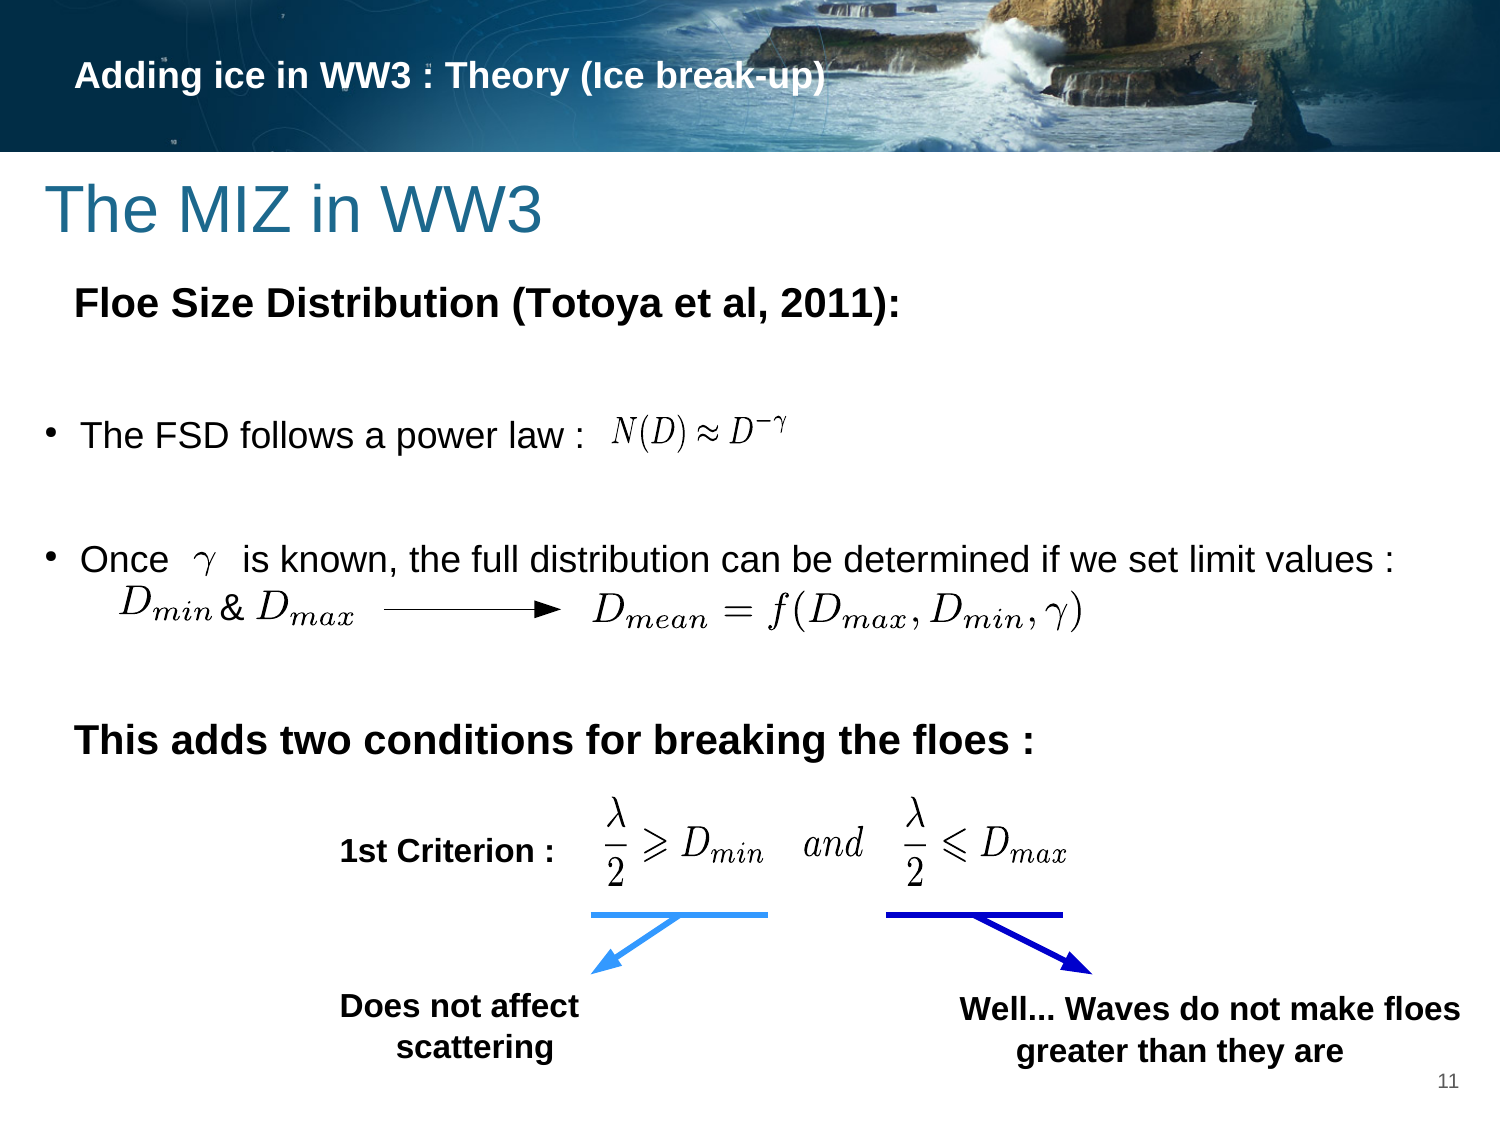

Adding ice in WW3 : Theory (Ice break-up)
# The MIZ in WW3
Floe Size Distribution (Totoya et al, 2011):
The FSD follows a power law :
Once is known, the full distribution can be determined if we set limit values : &
This adds two conditions for breaking the floes :
1st Criterion :
Does not affect scattering
Well... Waves do not make floes greater than they are